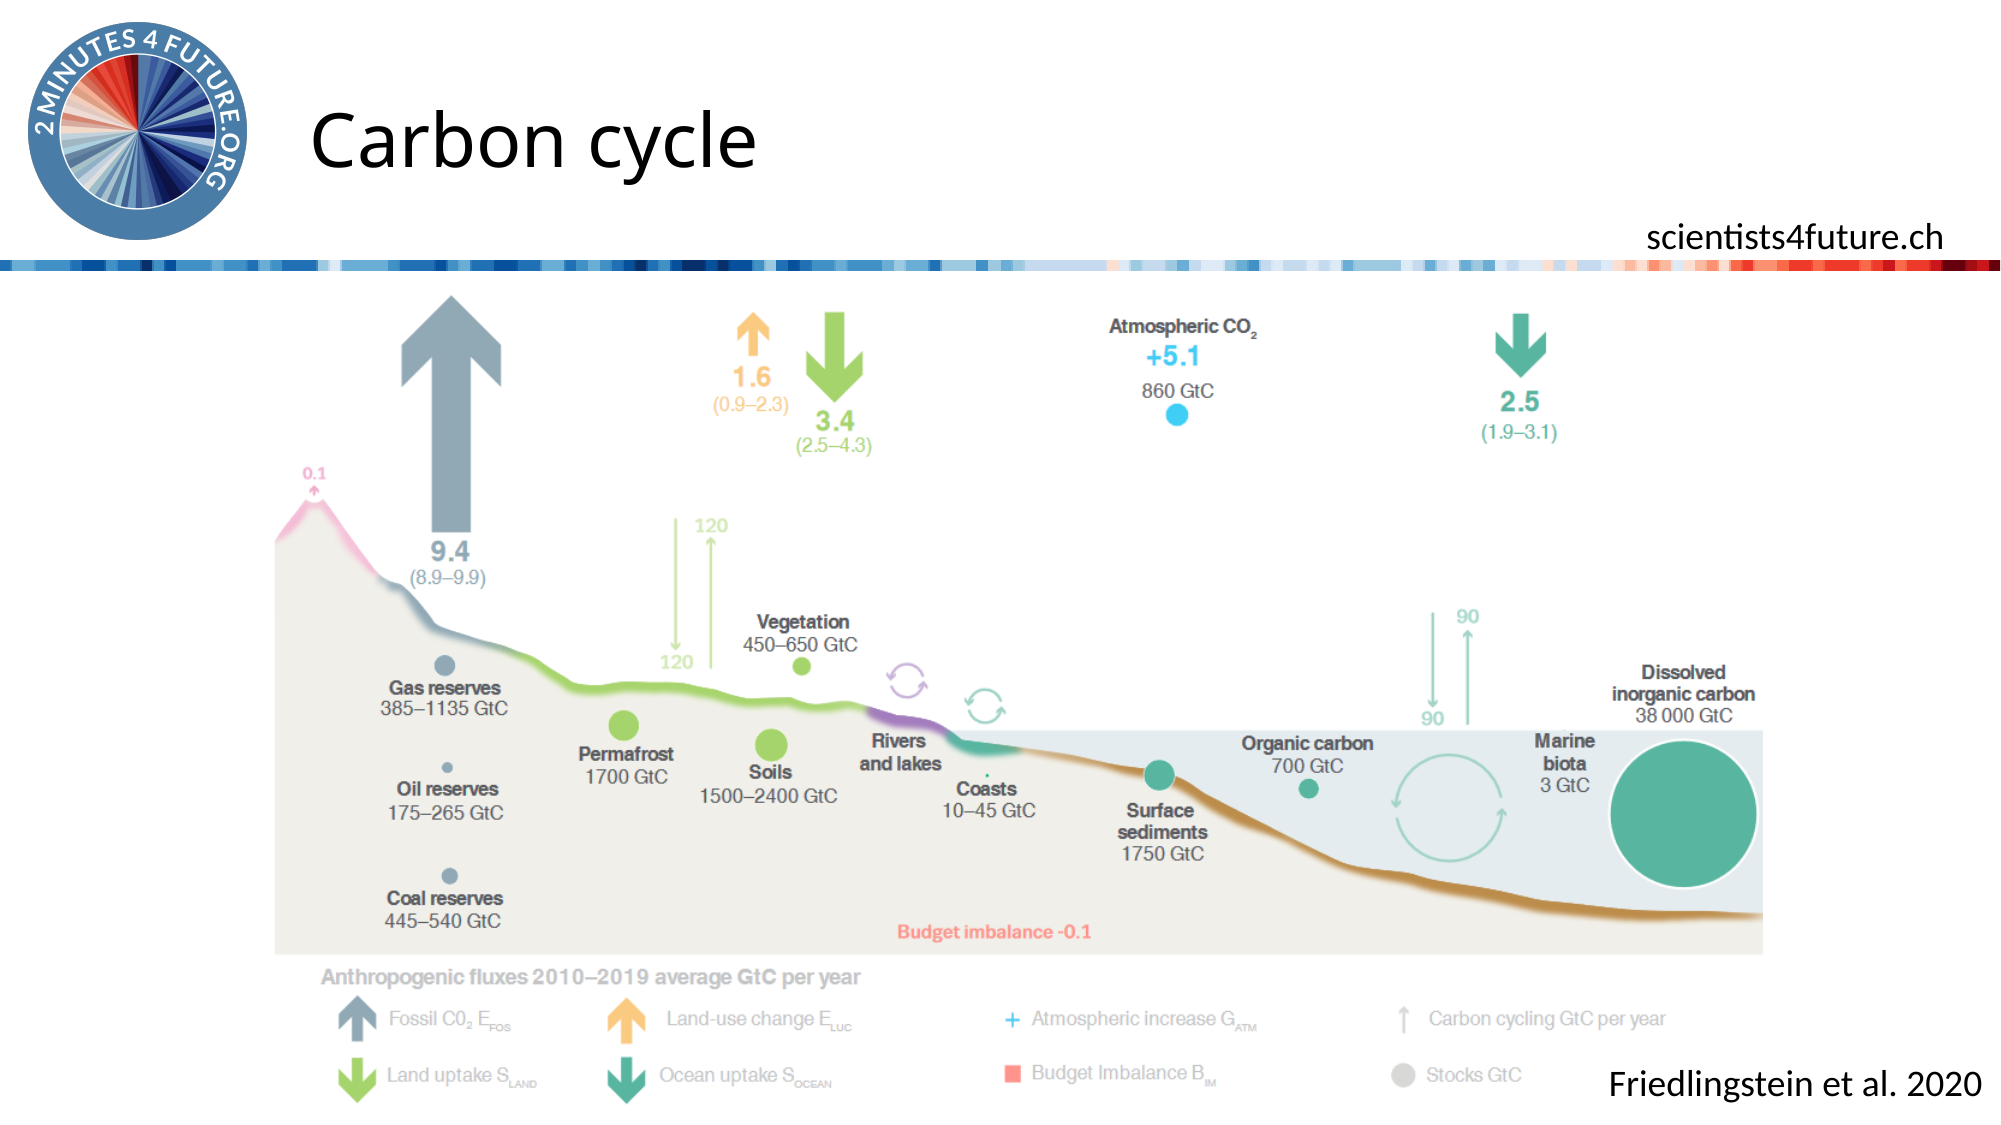

# Carbon cycle
Friedlingstein et al. 2020